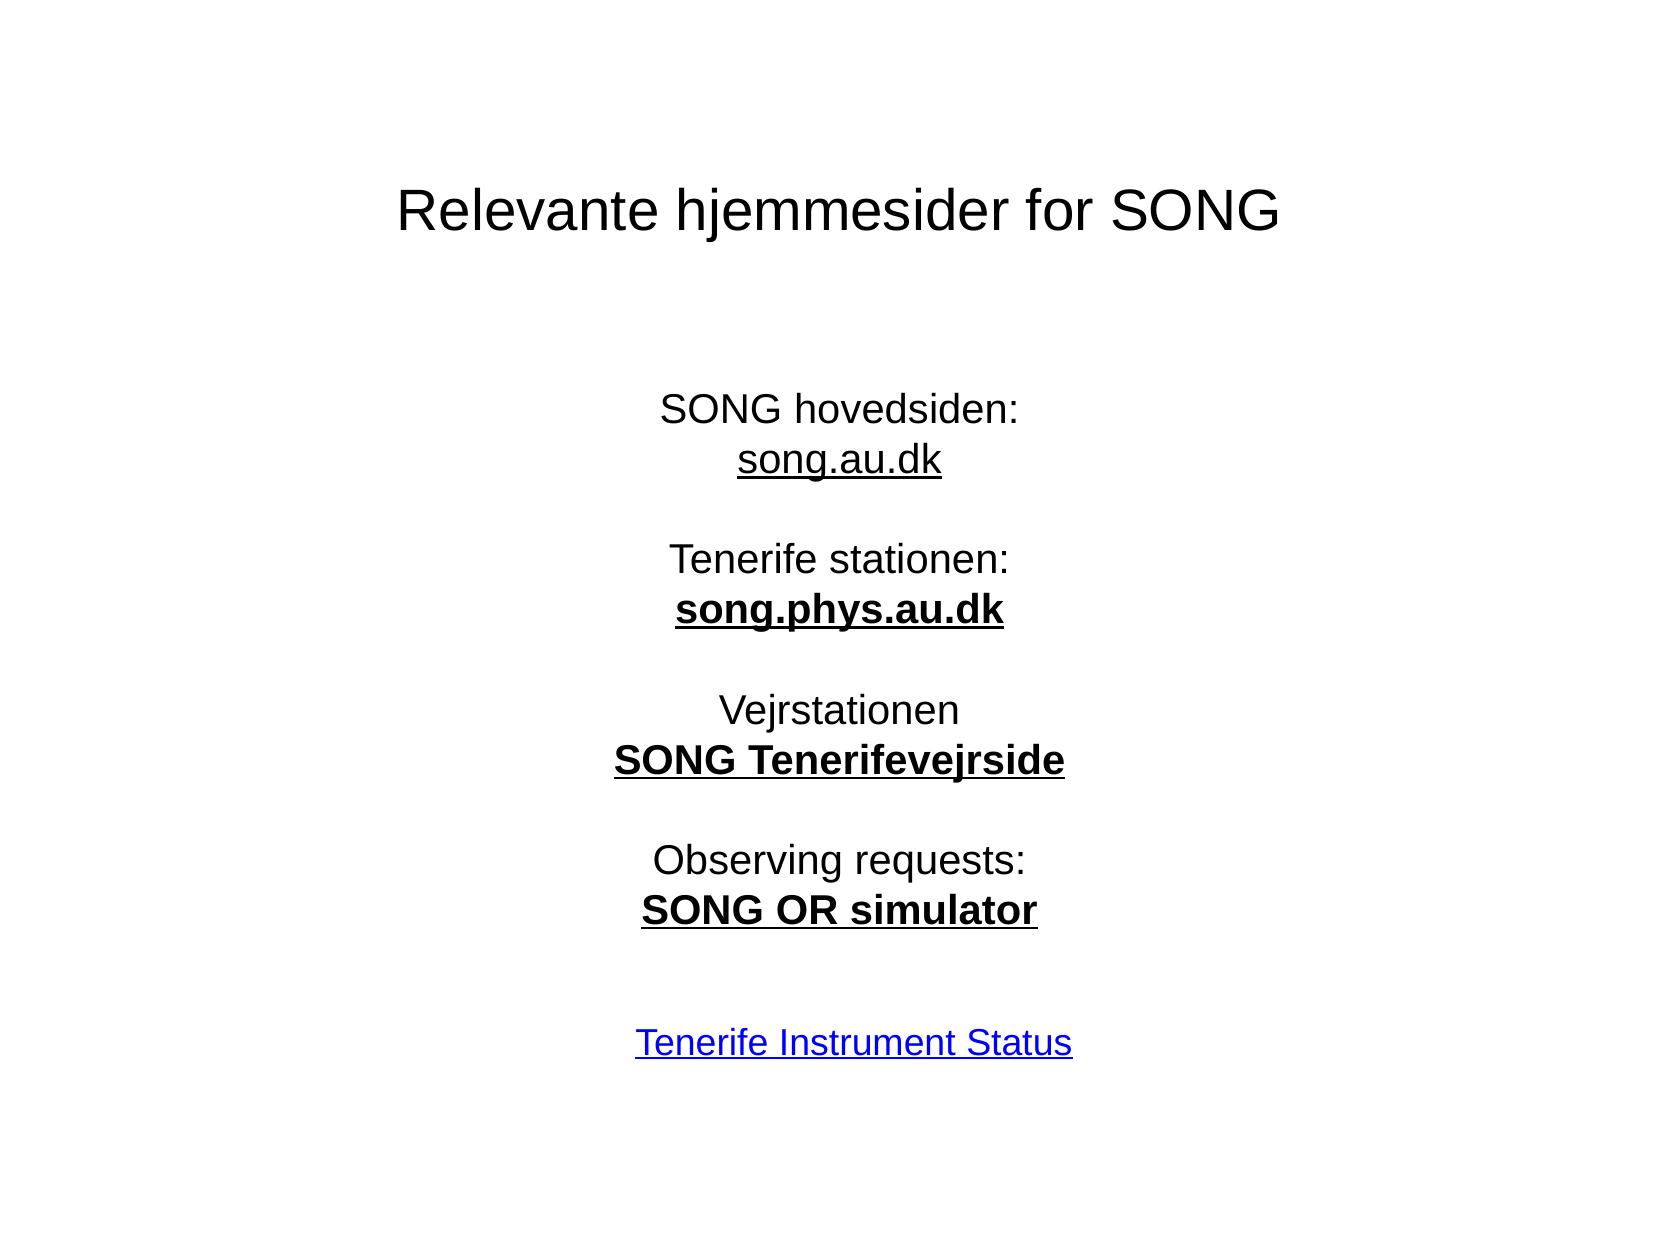

Relevante hjemmesider for SONG
SONG hovedsiden:
song.au.dk
Tenerife stationen:
song.phys.au.dk
Vejrstationen
SONG Tenerifevejrside
Observing requests:
SONG OR simulator
Tenerife Instrument Status